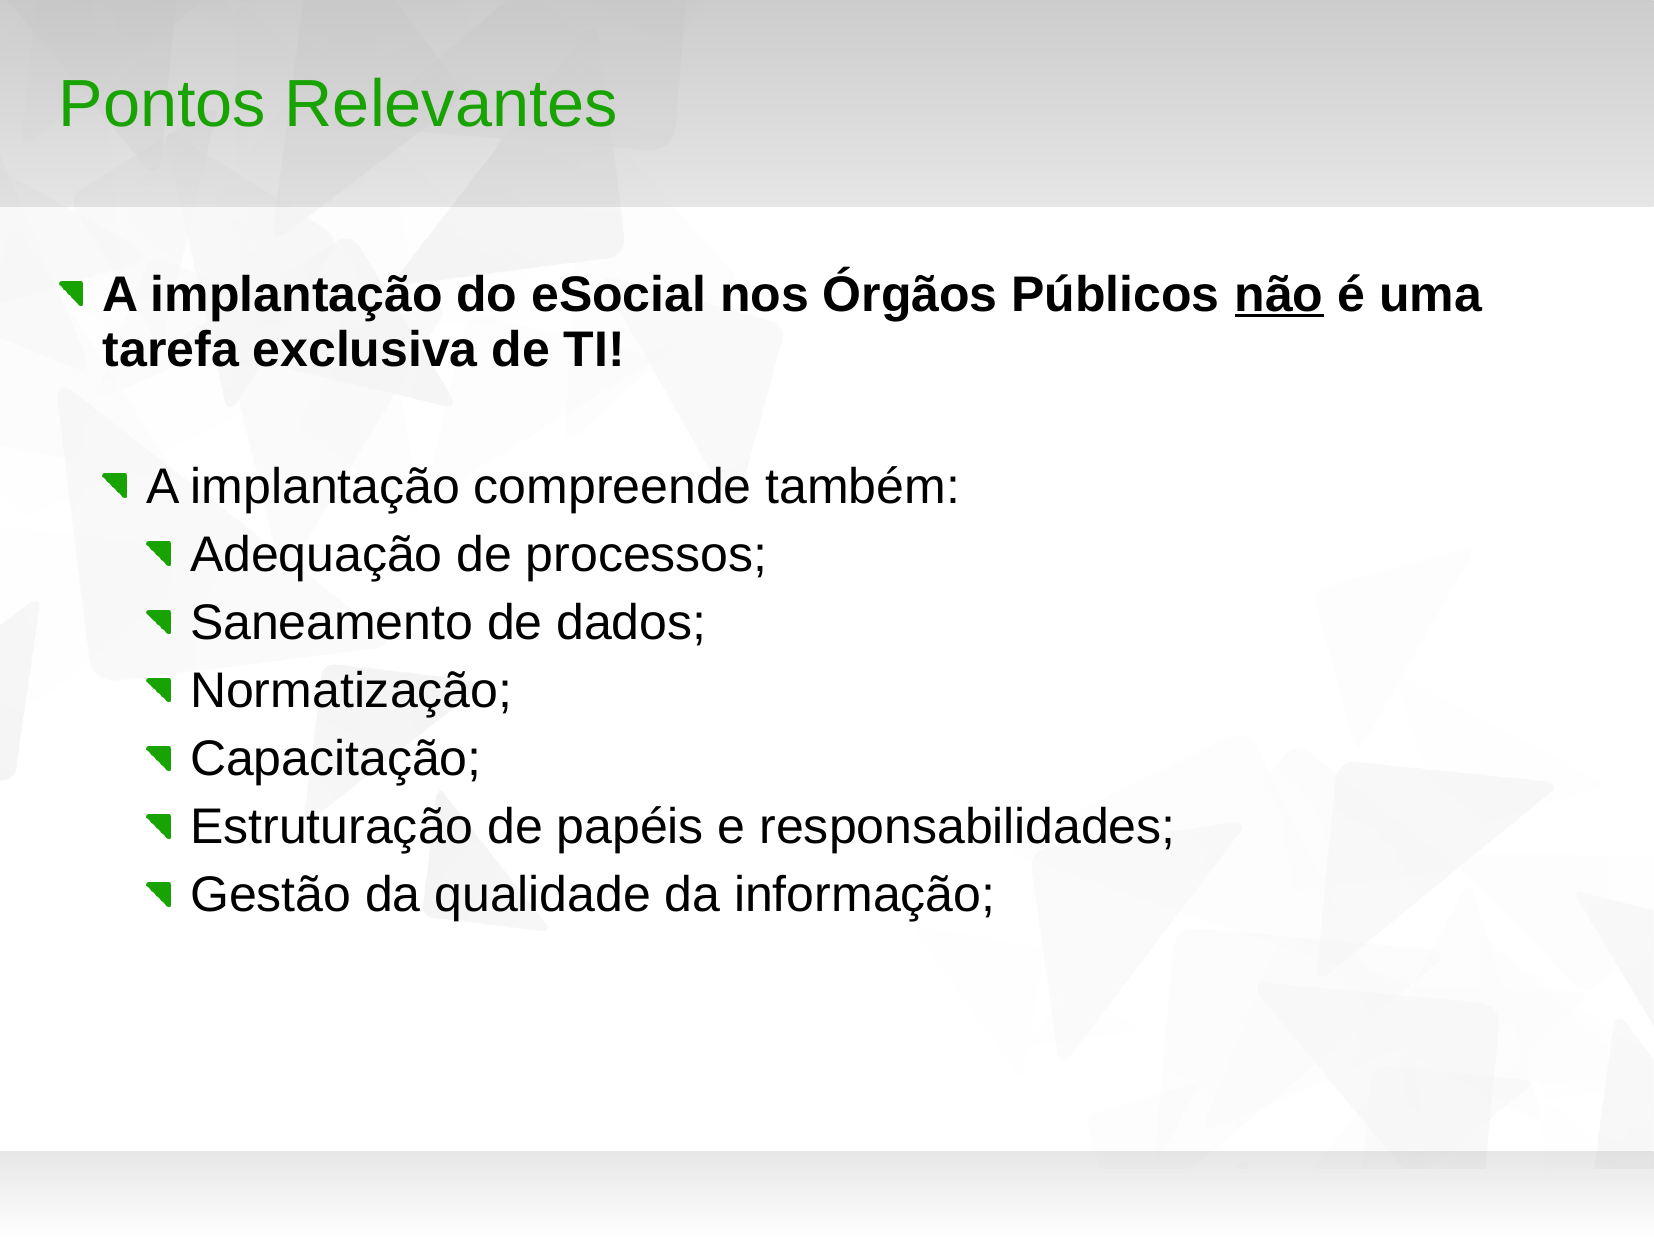

# Pontos Relevantes
A implantação do eSocial nos Órgãos Públicos não é uma tarefa exclusiva de TI!
A implantação compreende também:
Adequação de processos;
Saneamento de dados;
Normatização;
Capacitação;
Estruturação de papéis e responsabilidades;
Gestão da qualidade da informação;